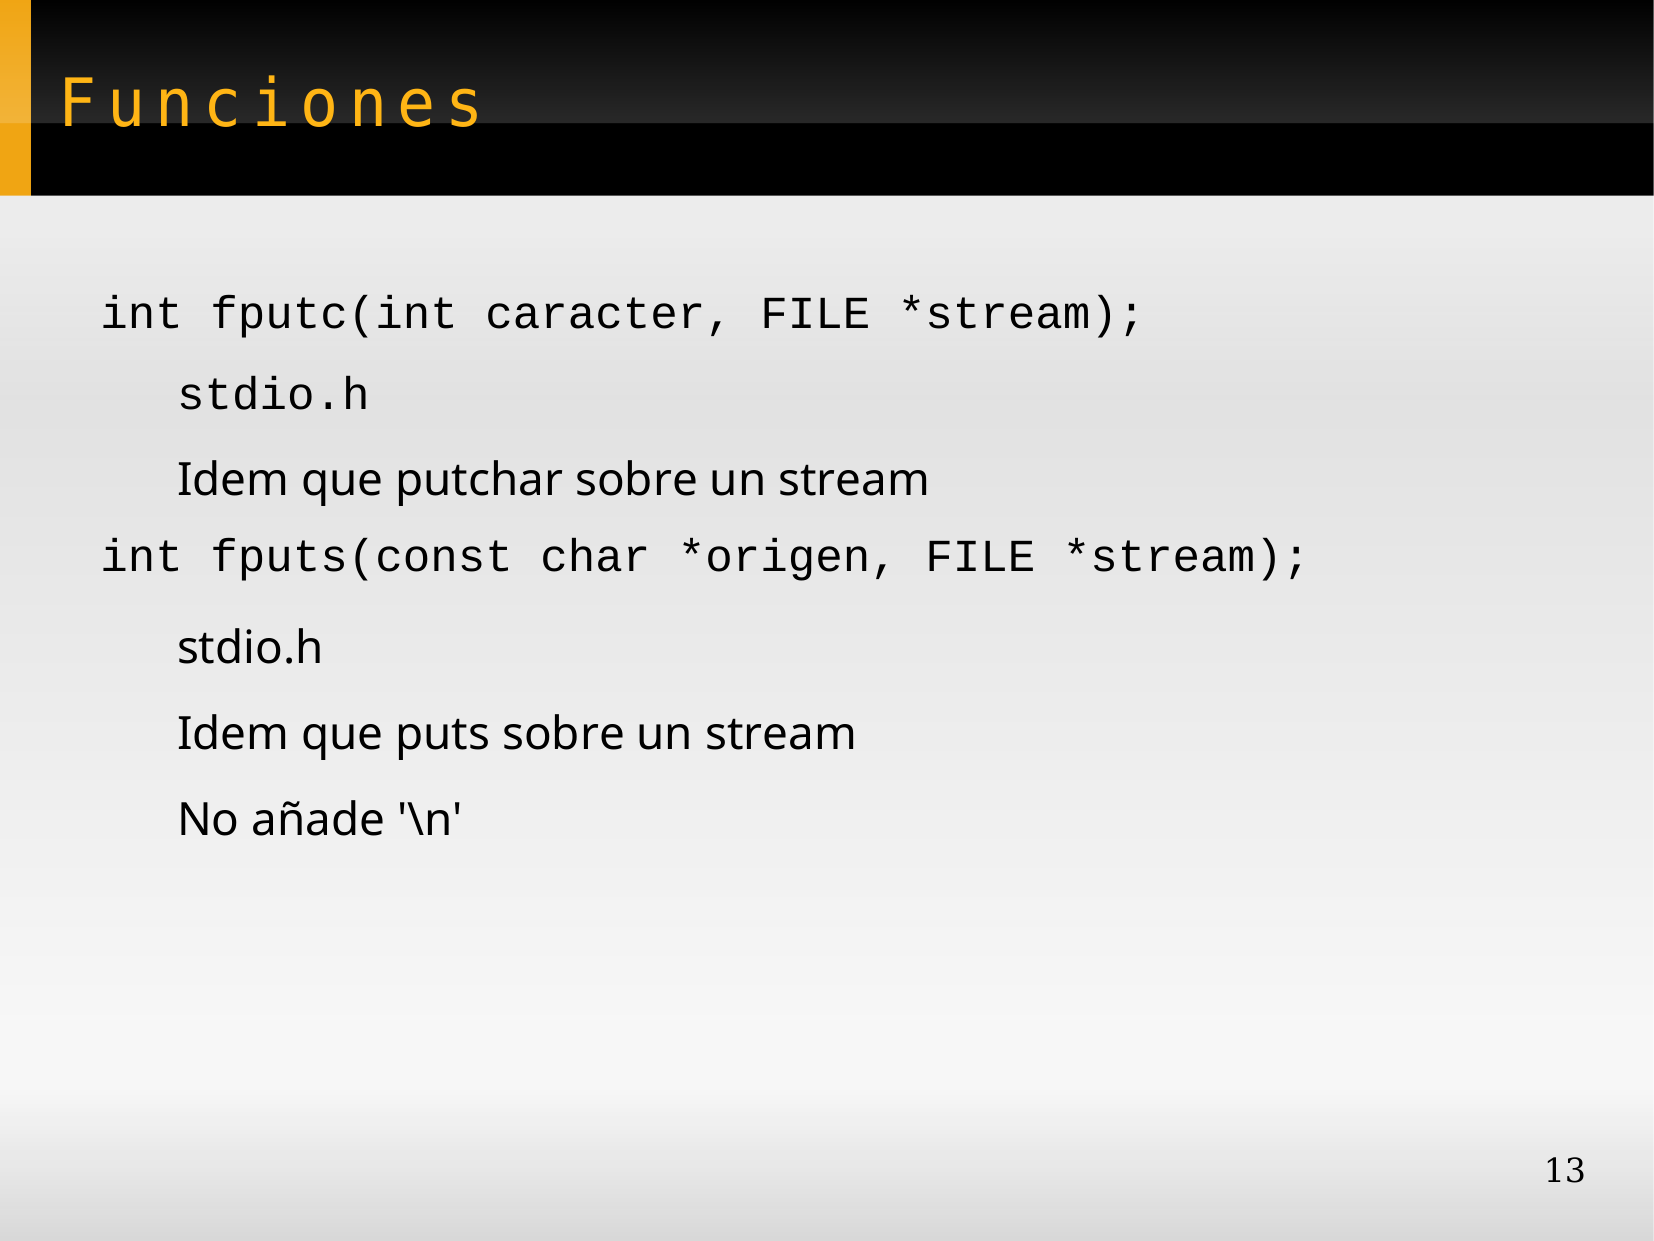

# Funciones
int fputc(int caracter, FILE *stream);
stdio.h
Idem que putchar sobre un stream
int fputs(const char *origen, FILE *stream);
stdio.h
Idem que puts sobre un stream
No añade '\n'
13